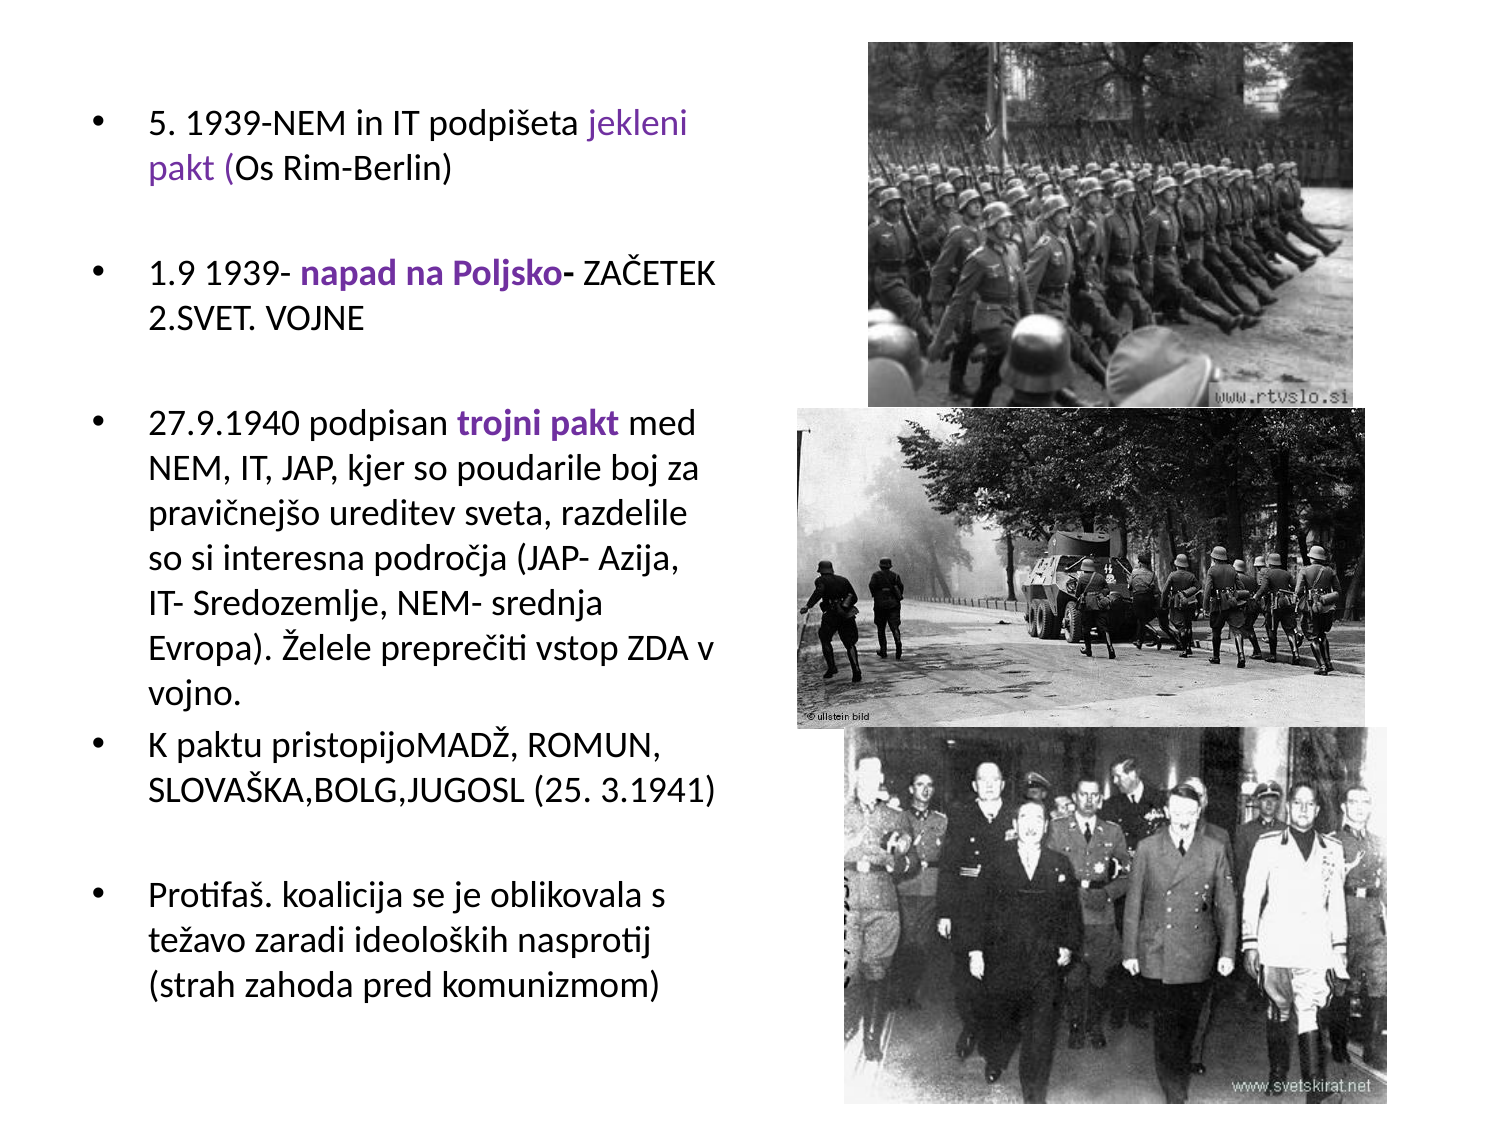

# 5. 1939-NEM in IT podpišeta jekleni pakt (Os Rim-Berlin)
1.9 1939- napad na Poljsko- ZAČETEK 2.SVET. VOJNE
27.9.1940 podpisan trojni pakt med NEM, IT, JAP, kjer so poudarile boj za pravičnejšo ureditev sveta, razdelile so si interesna področja (JAP- Azija, IT- Sredozemlje, NEM- srednja Evropa). Želele preprečiti vstop ZDA v vojno.
K paktu pristopijoMADŽ, ROMUN, SLOVAŠKA,BOLG,JUGOSL (25. 3.1941)
Protifaš. koalicija se je oblikovala s težavo zaradi ideoloških nasprotij (strah zahoda pred komunizmom)